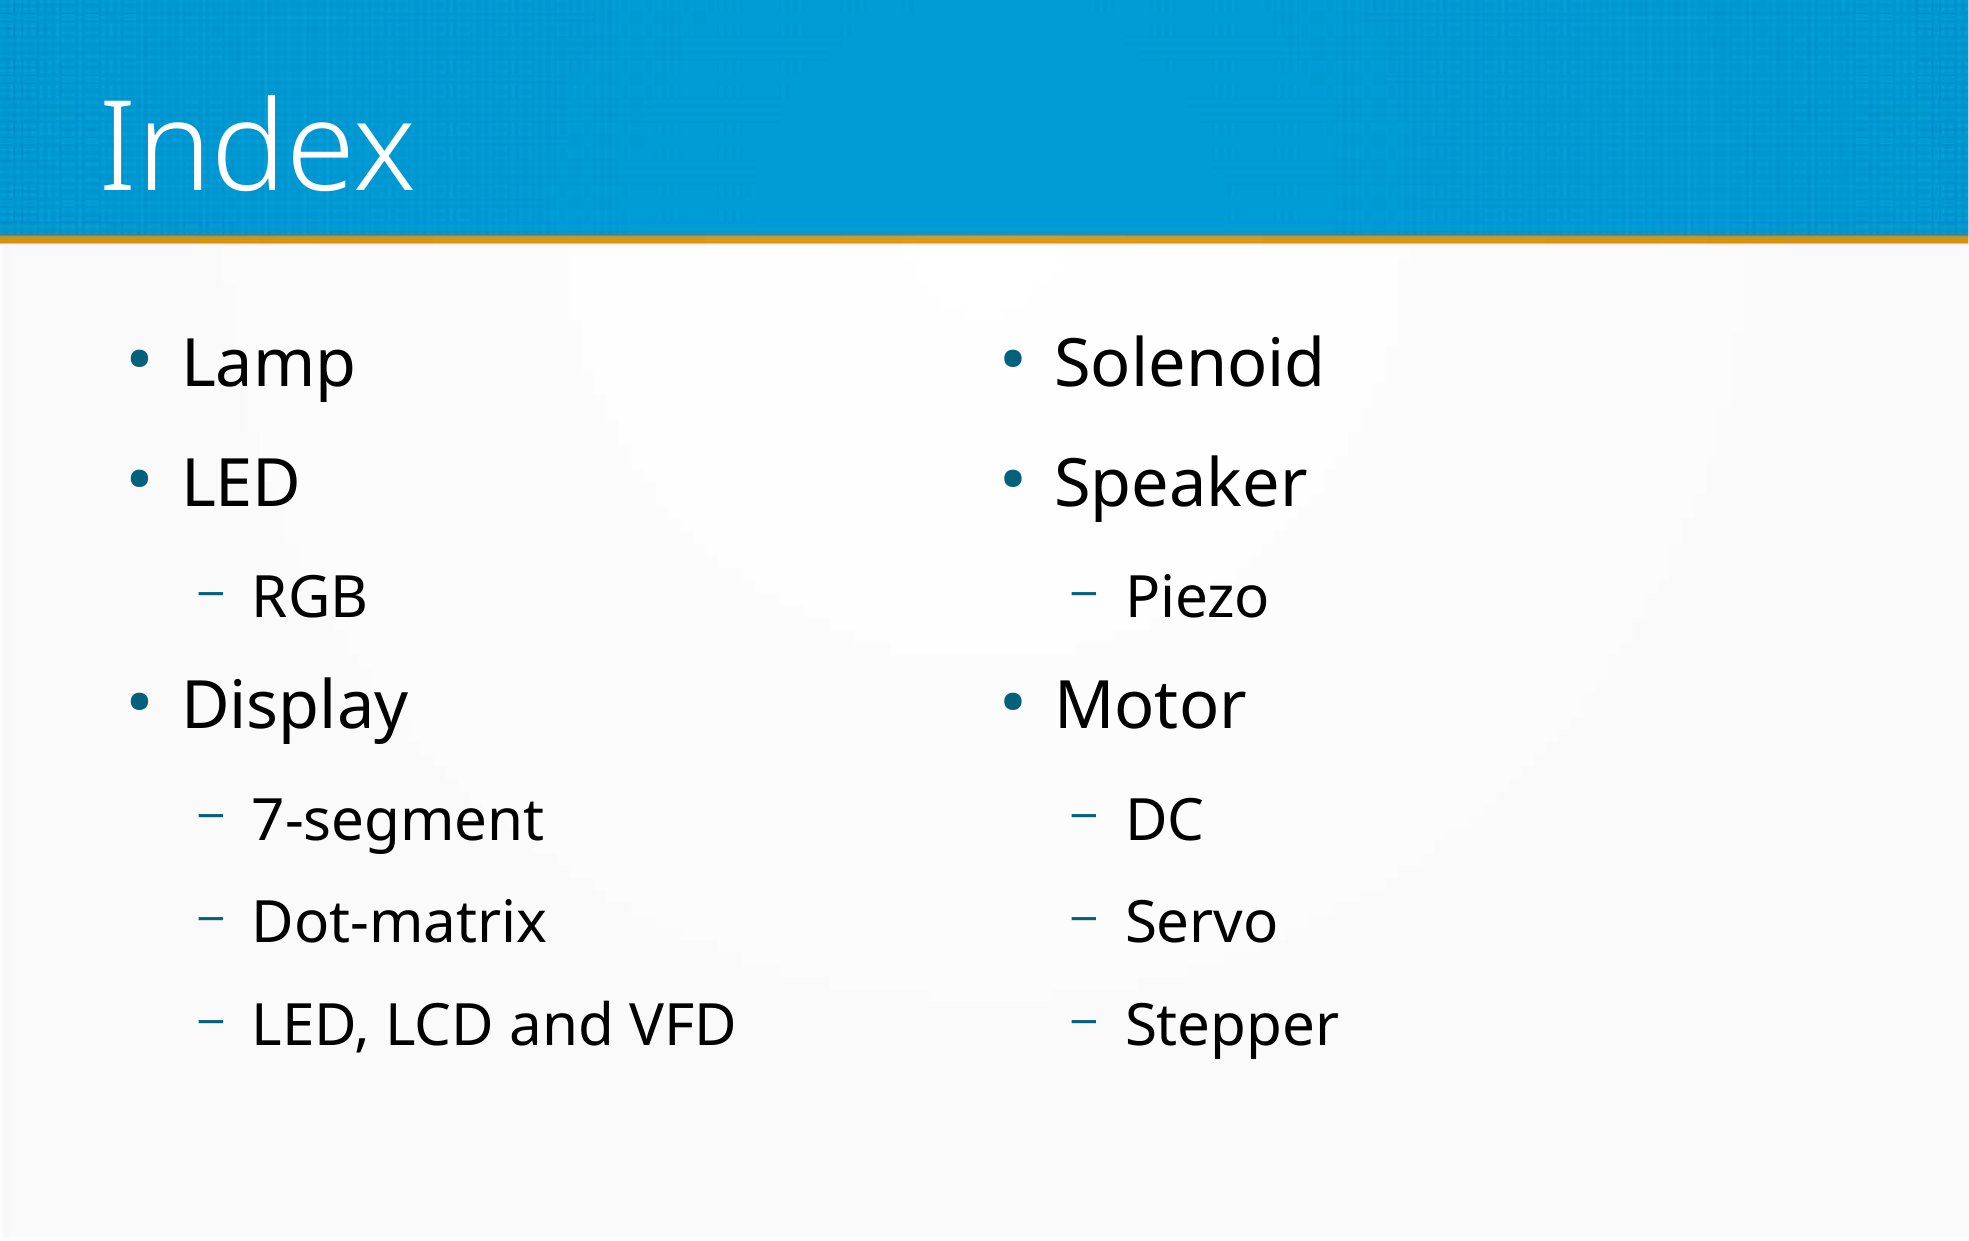

# Index
Lamp
LED
RGB
Display
7-segment
Dot-matrix
LED, LCD and VFD
Solenoid
Speaker
Piezo
Motor
DC
Servo
Stepper